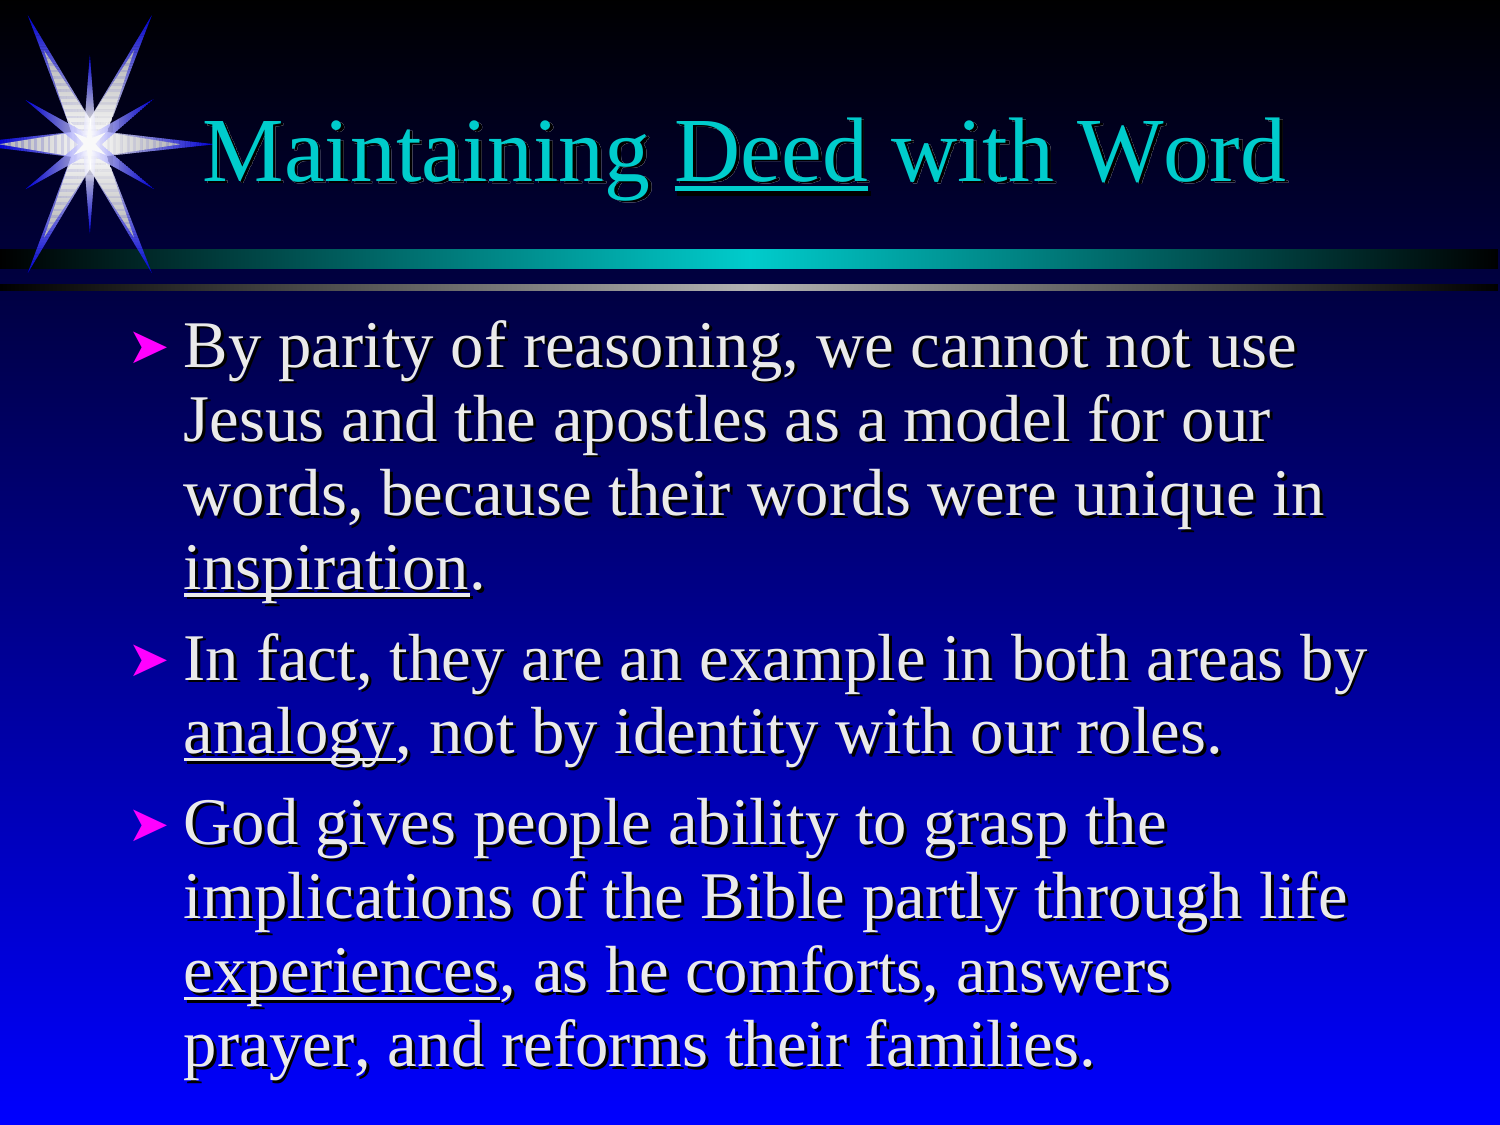

# Maintaining Deed with Word
By parity of reasoning, we cannot not use Jesus and the apostles as a model for our words, because their words were unique in inspiration.
In fact, they are an example in both areas by analogy, not by identity with our roles.
God gives people ability to grasp the implications of the Bible partly through life experiences, as he comforts, answers prayer, and reforms their families.